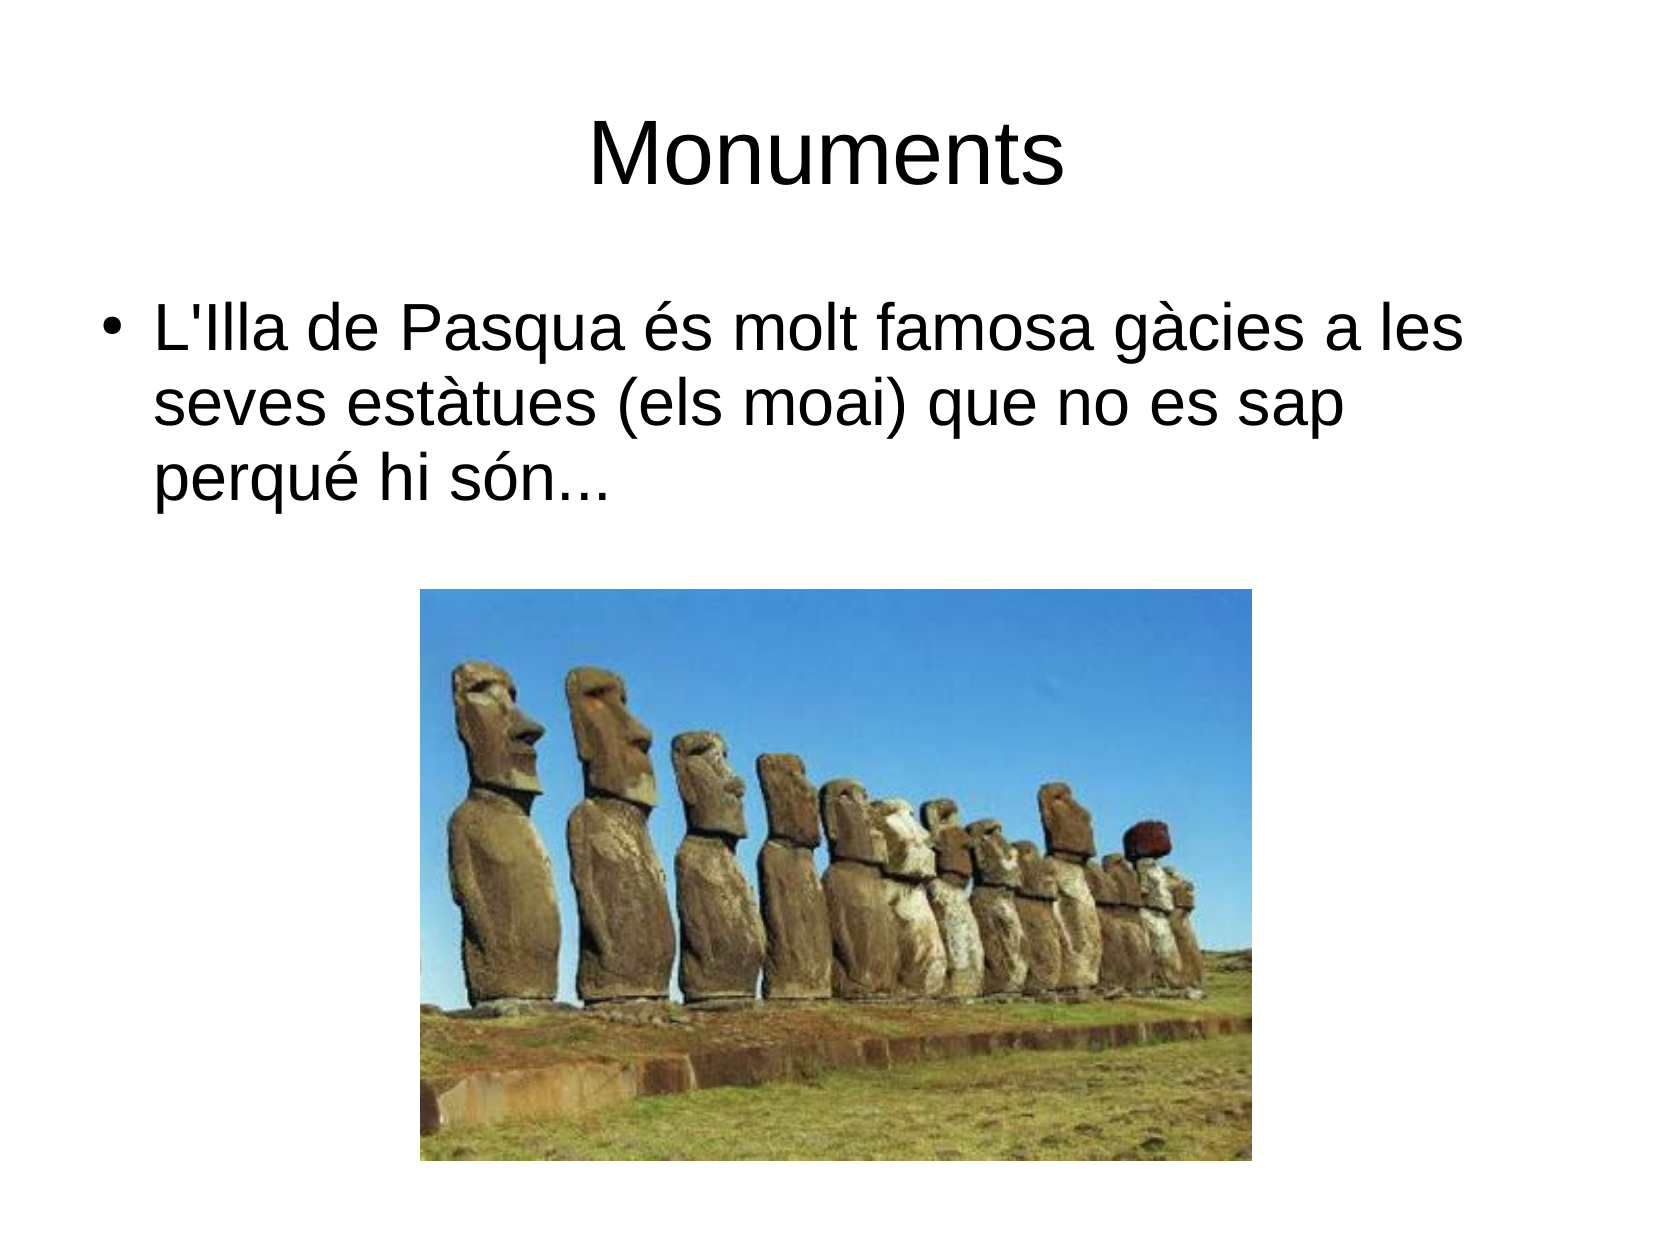

# Monuments
L'Illa de Pasqua és molt famosa gàcies a les seves estàtues (els moai) que no es sap perqué hi són...